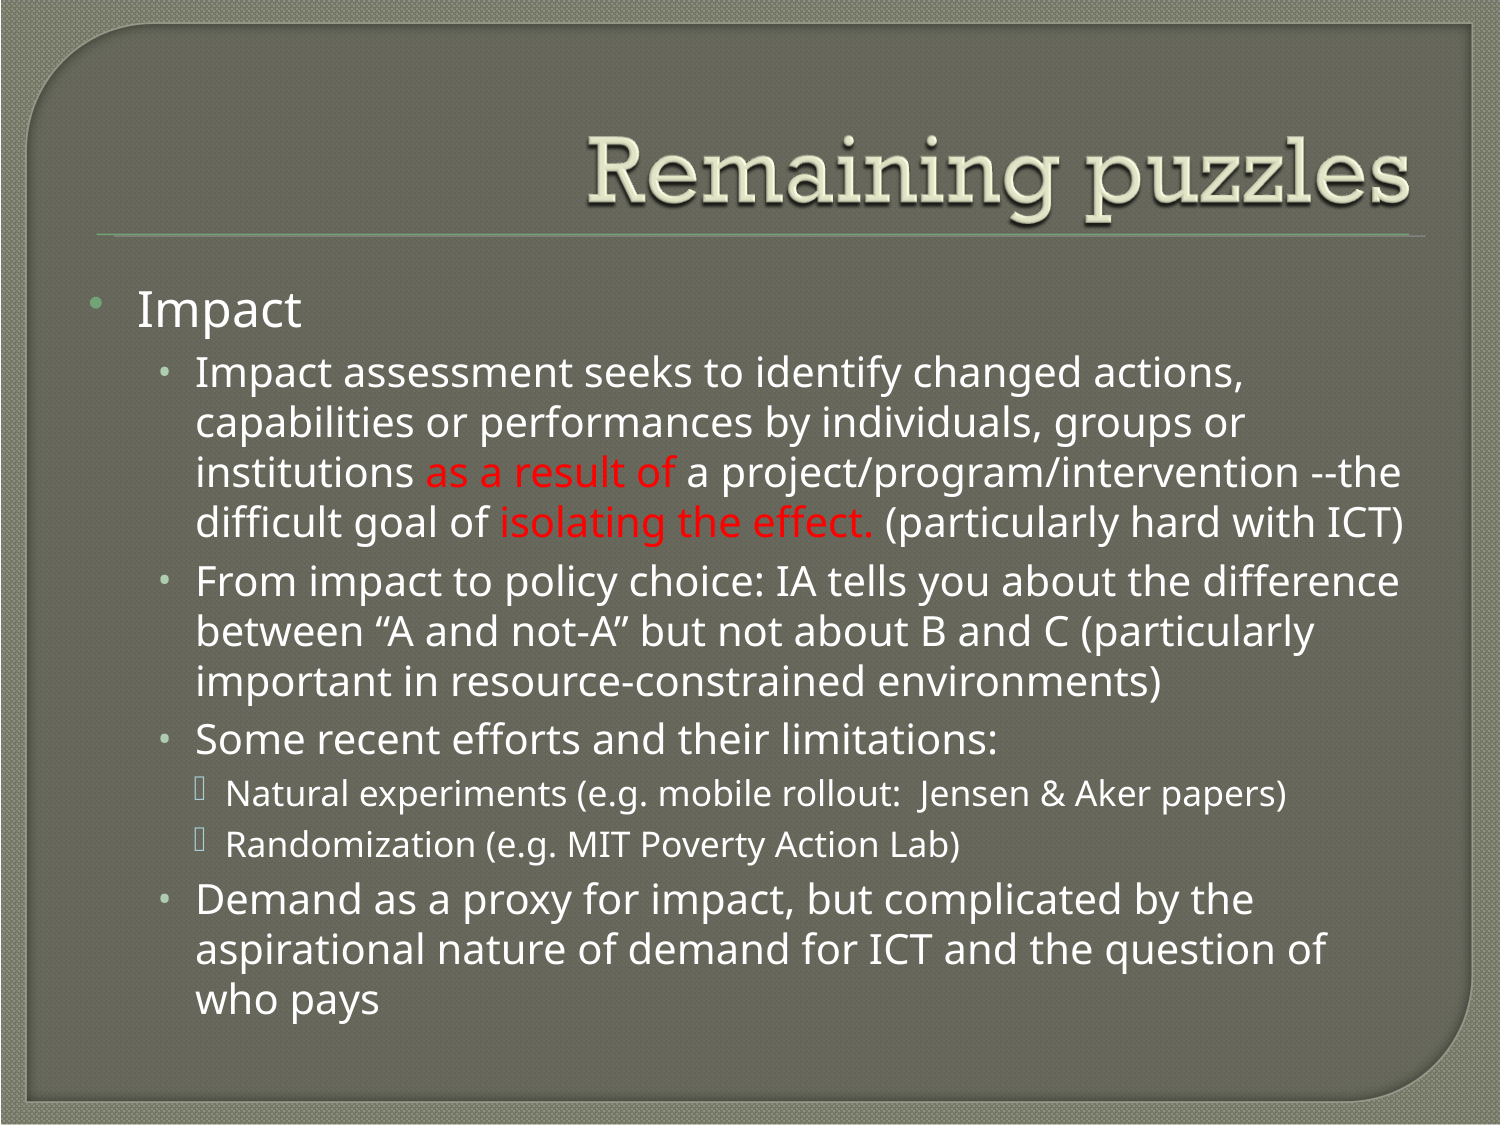

# Impact
Impact assessment seeks to identify changed actions, capabilities or performances by individuals, groups or institutions as a result of a project/program/intervention --the difficult goal of isolating the effect. (particularly hard with ICT)
From impact to policy choice: IA tells you about the difference between “A and not-A” but not about B and C (particularly important in resource-constrained environments)
Some recent efforts and their limitations:
Natural experiments (e.g. mobile rollout: Jensen & Aker papers)
Randomization (e.g. MIT Poverty Action Lab)
Demand as a proxy for impact, but complicated by the aspirational nature of demand for ICT and the question of who pays